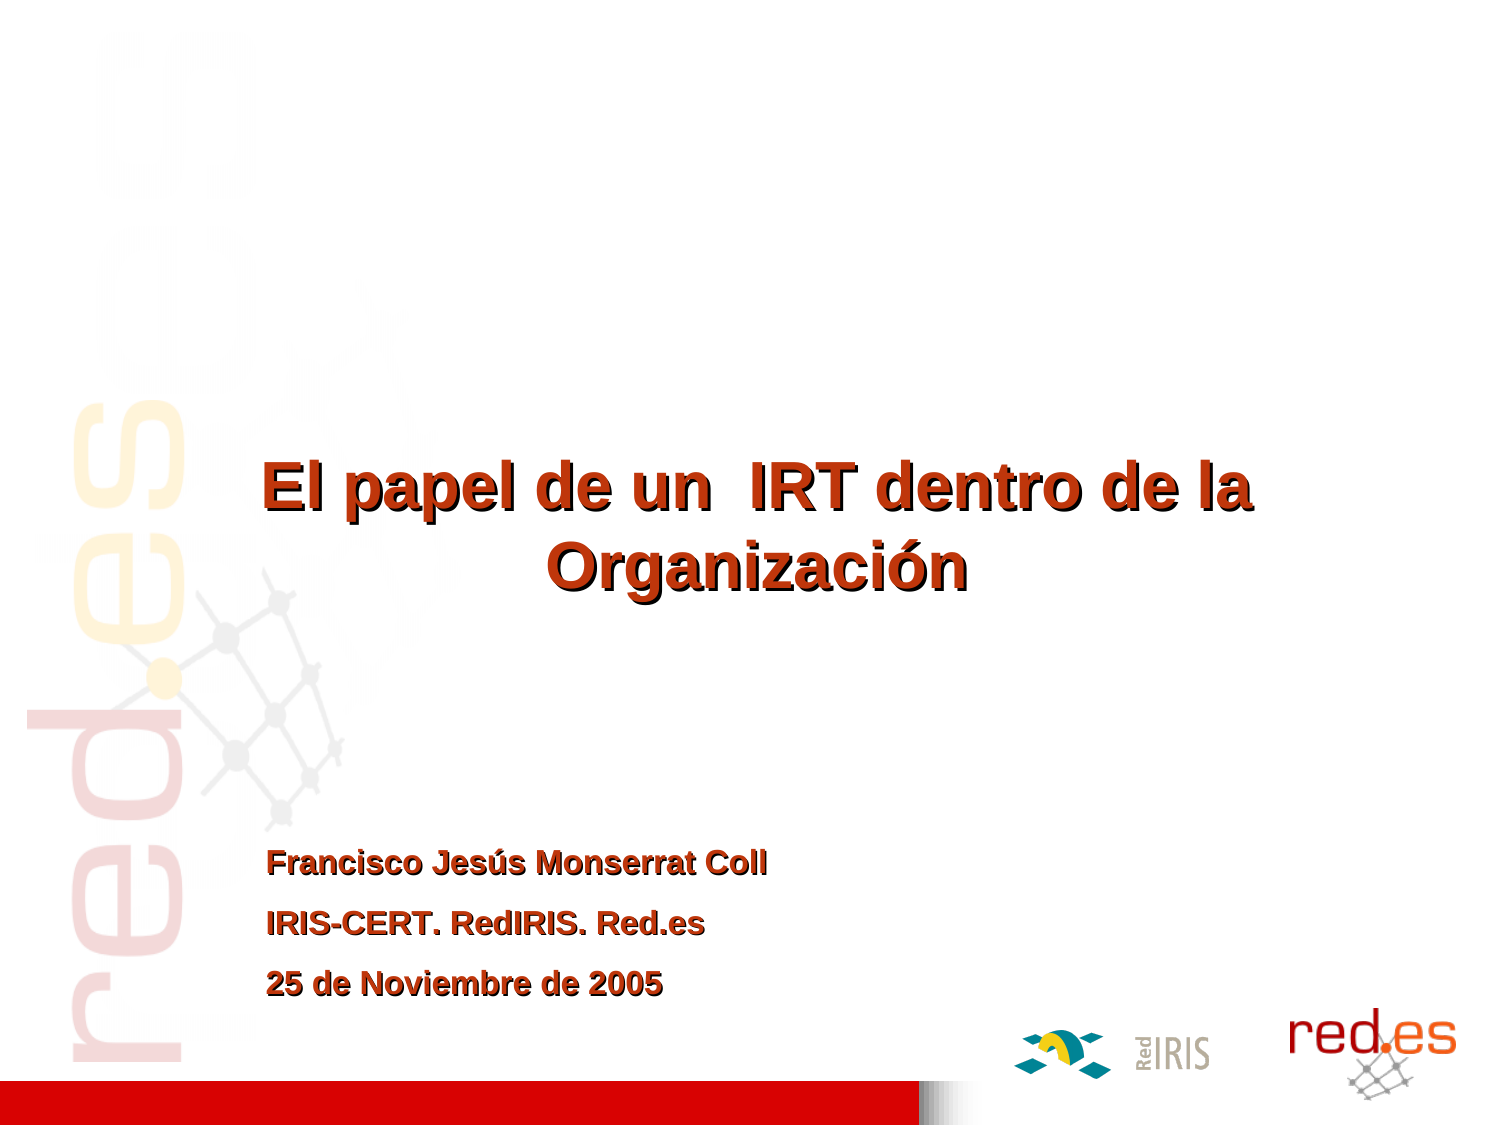

El papel de un IRT dentro de la Organización
Francisco Jesús Monserrat Coll
IRIS-CERT. RedIRIS. Red.es
25 de Noviembre de 2005